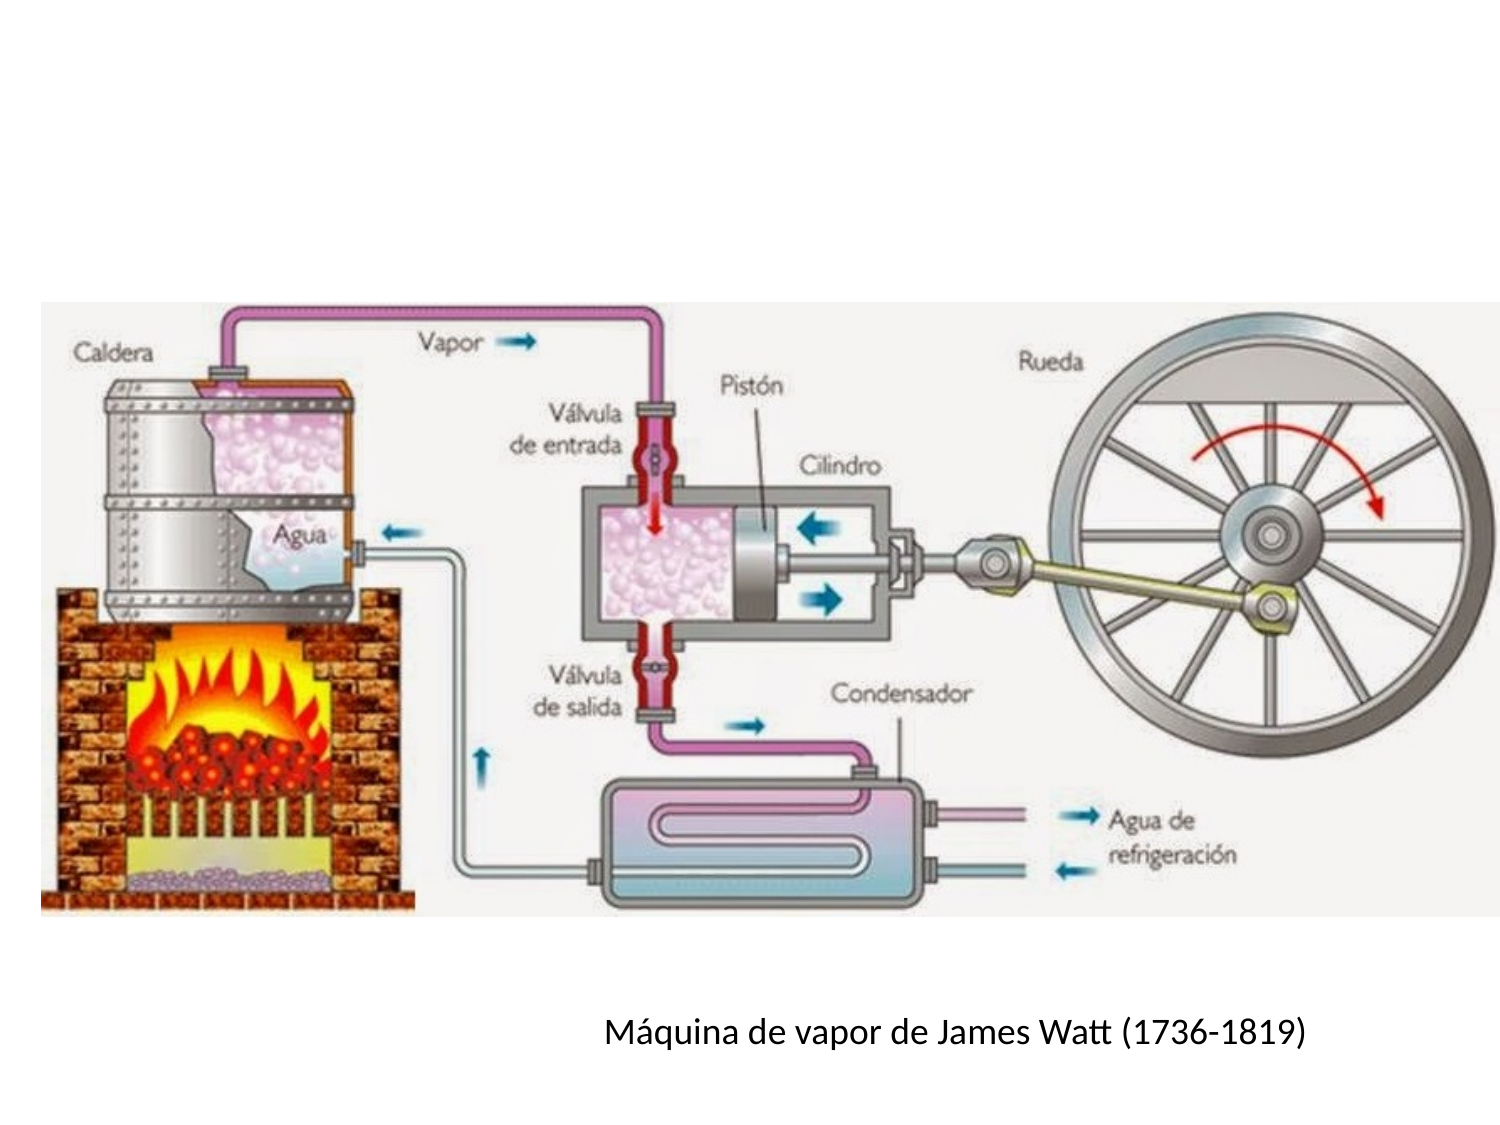

Máquina de vapor de James Watt (1736-1819)